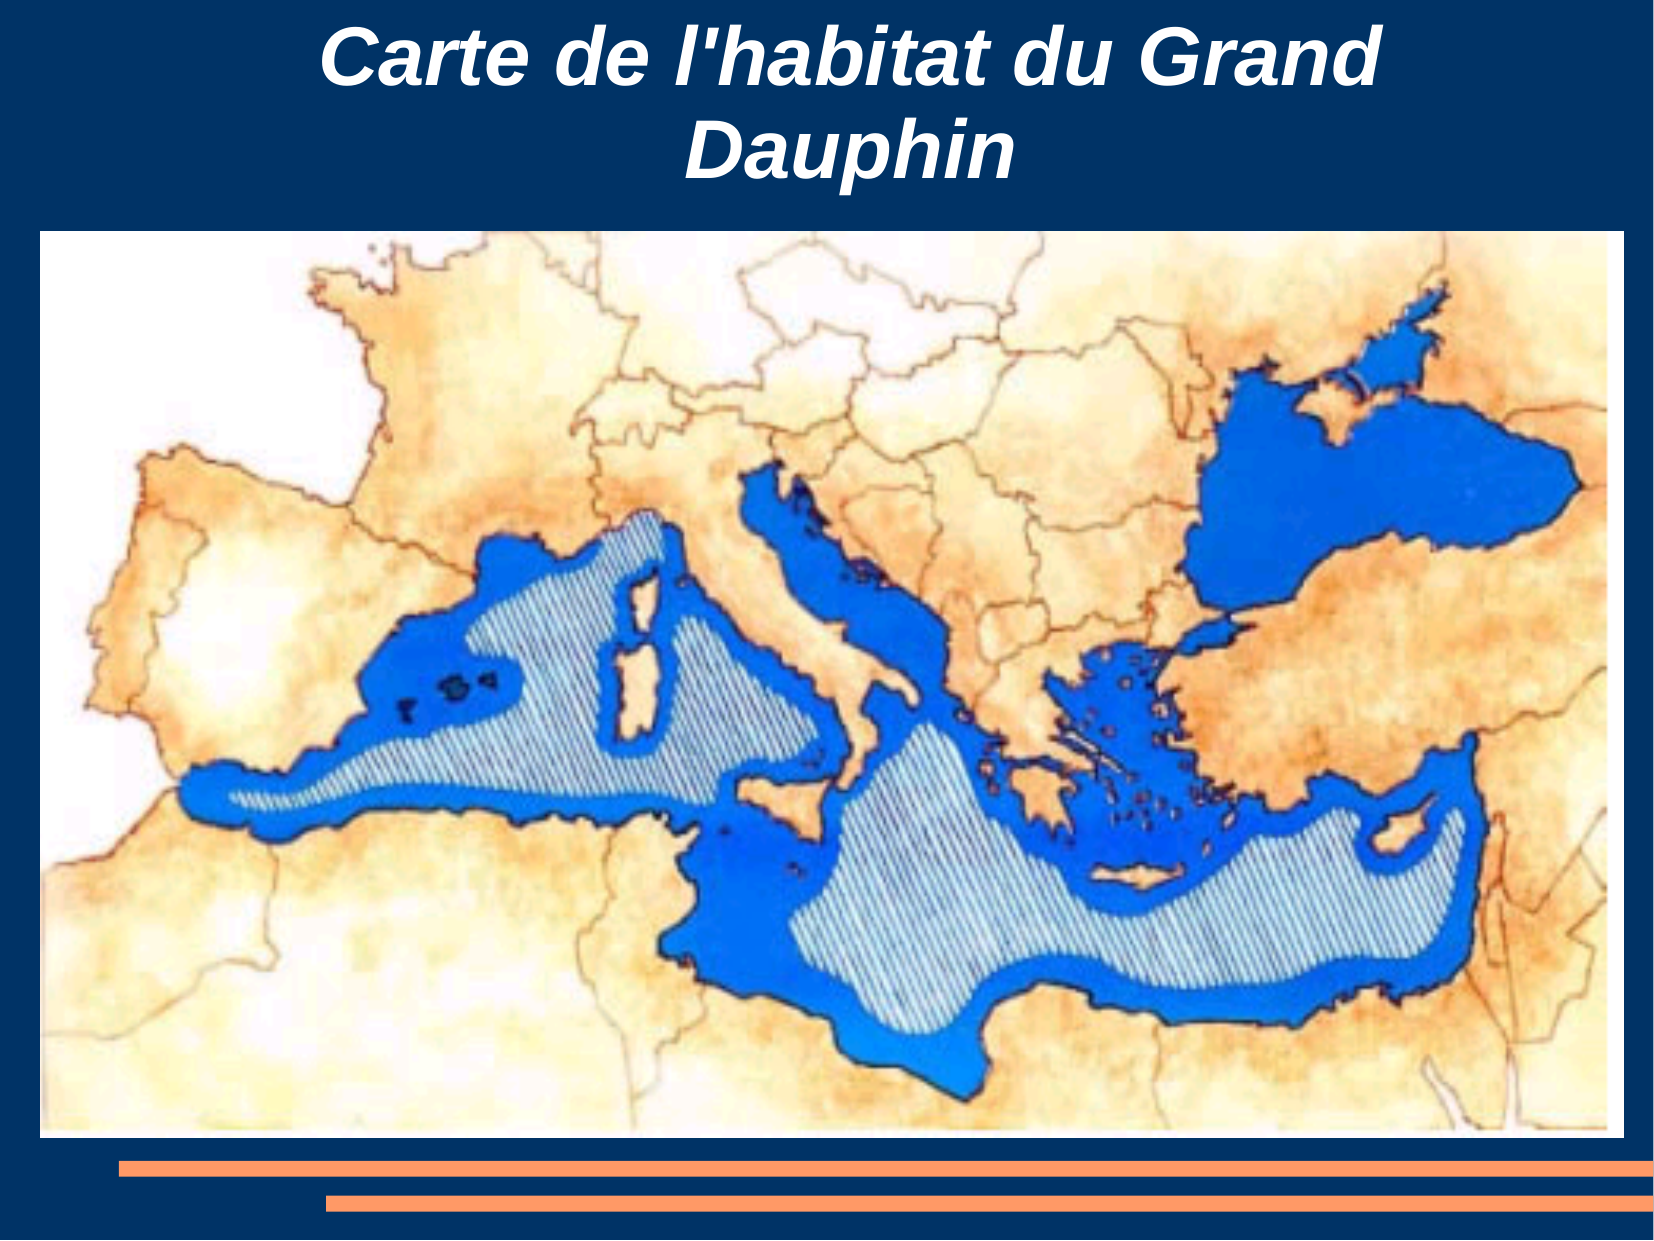

# Carte de l'habitat du Grand Dauphin